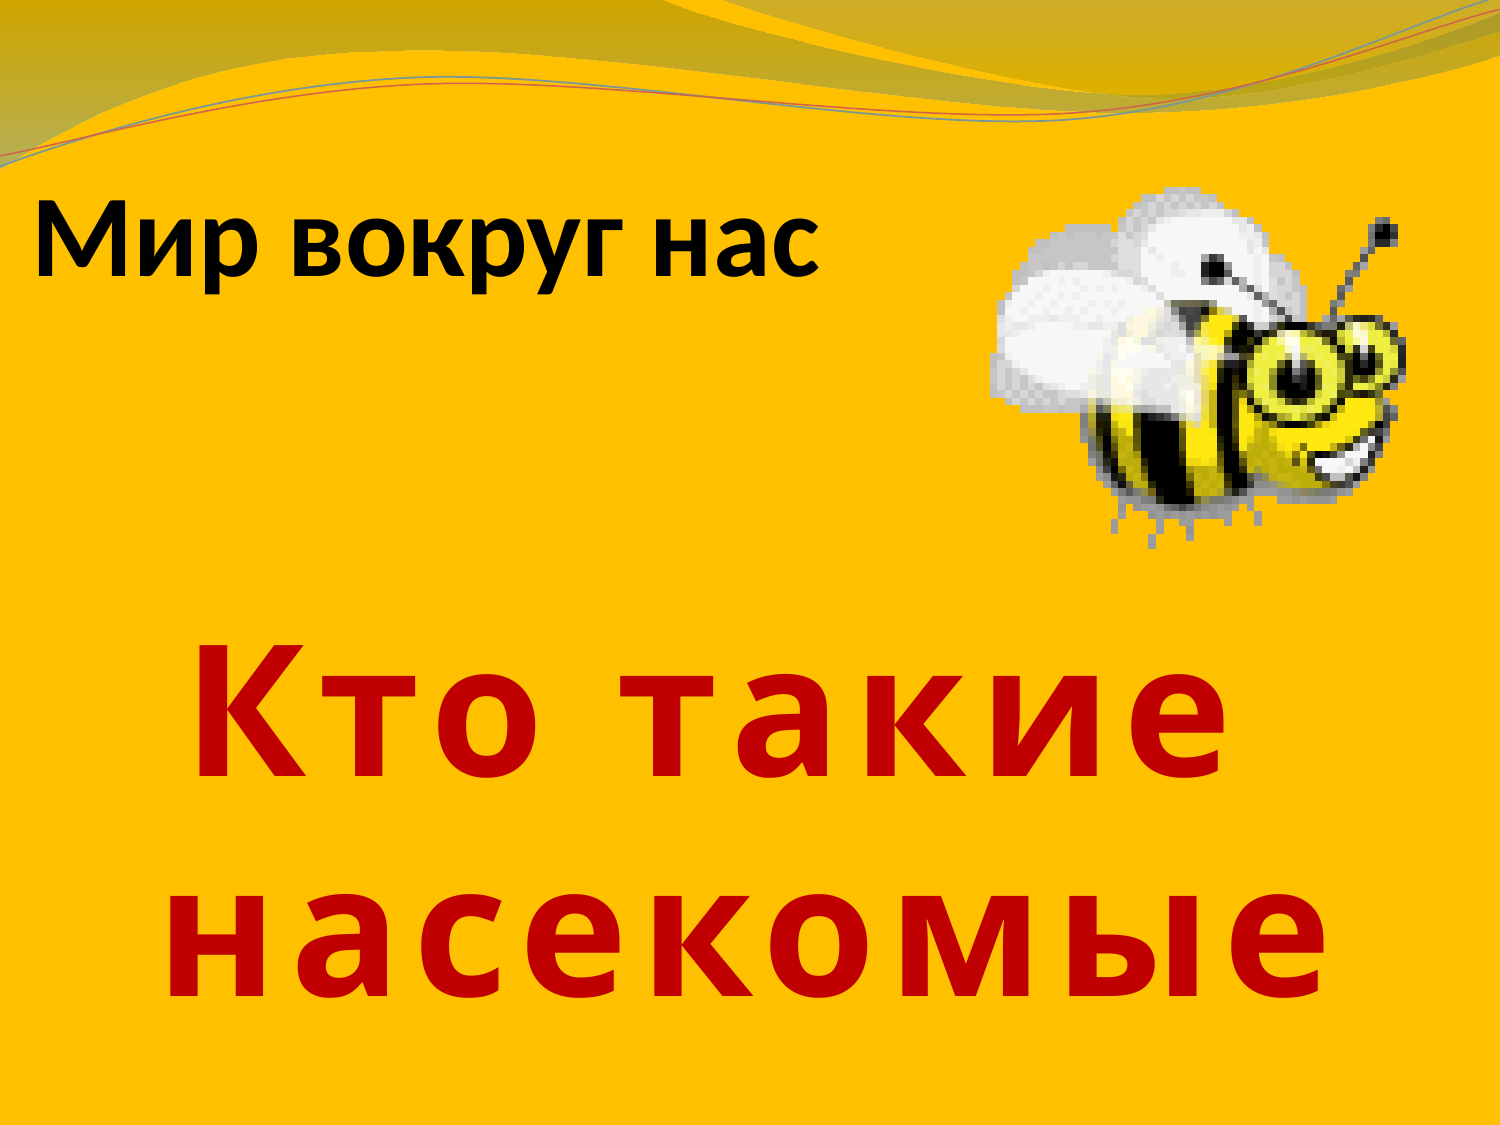

# Мир вокруг нас
Кто такие насекомые